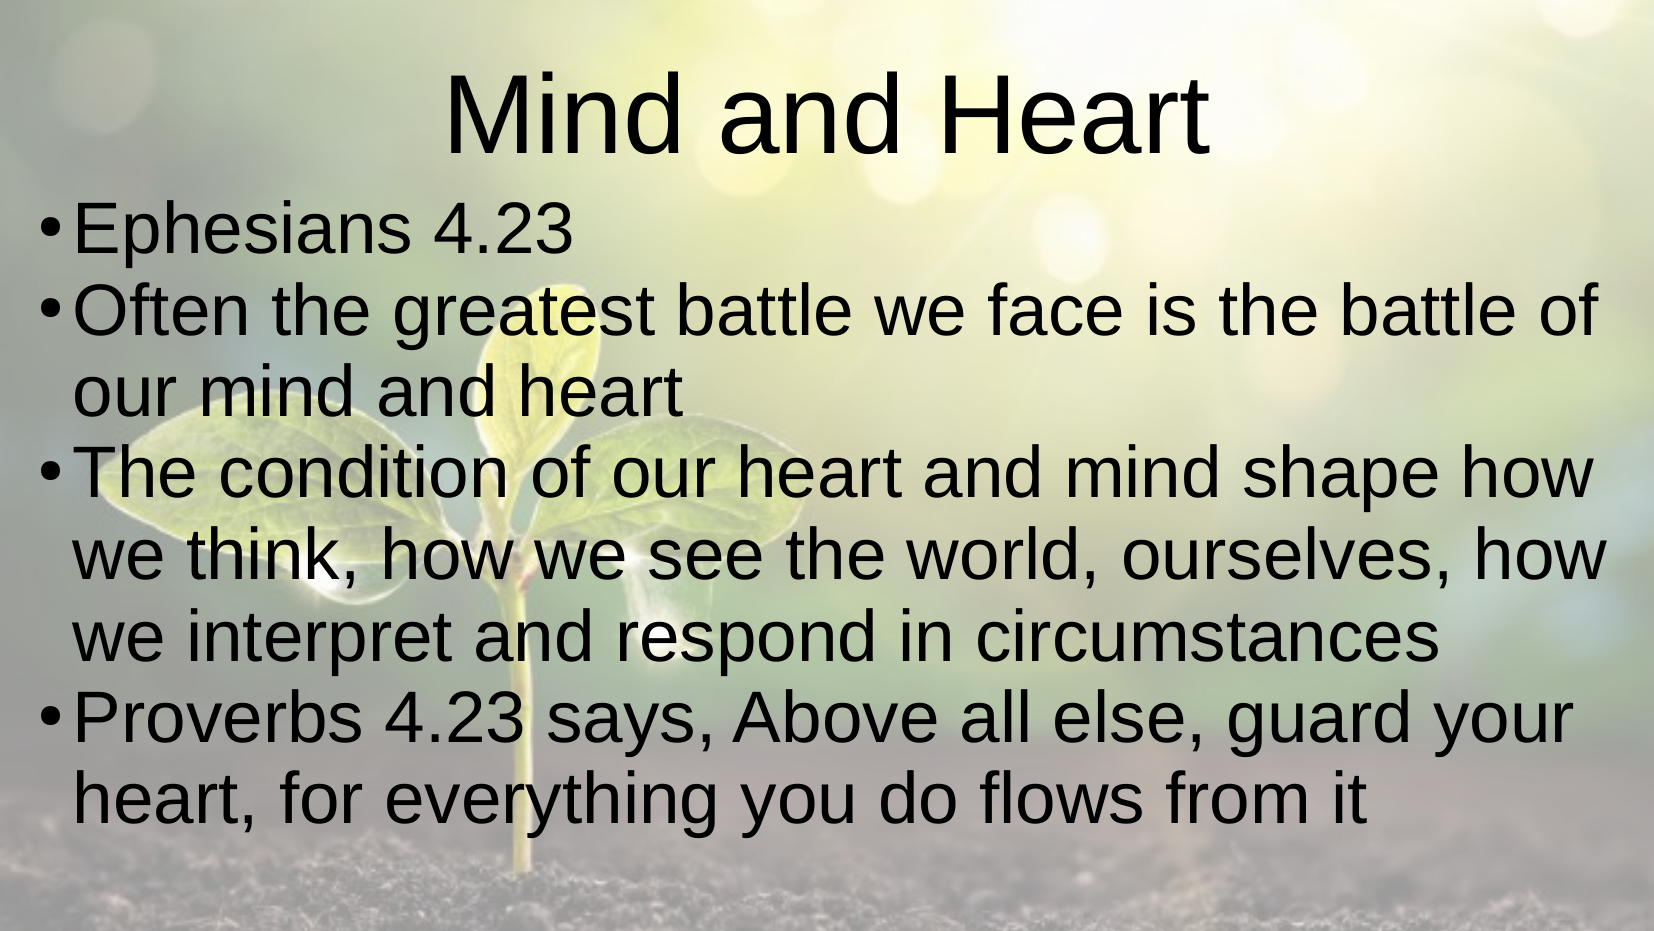

# Mind and Heart
Ephesians 4.23
Often the greatest battle we face is the battle of our mind and heart
The condition of our heart and mind shape how we think, how we see the world, ourselves, how we interpret and respond in circumstances
Proverbs 4.23 says, Above all else, guard your heart, for everything you do flows from it